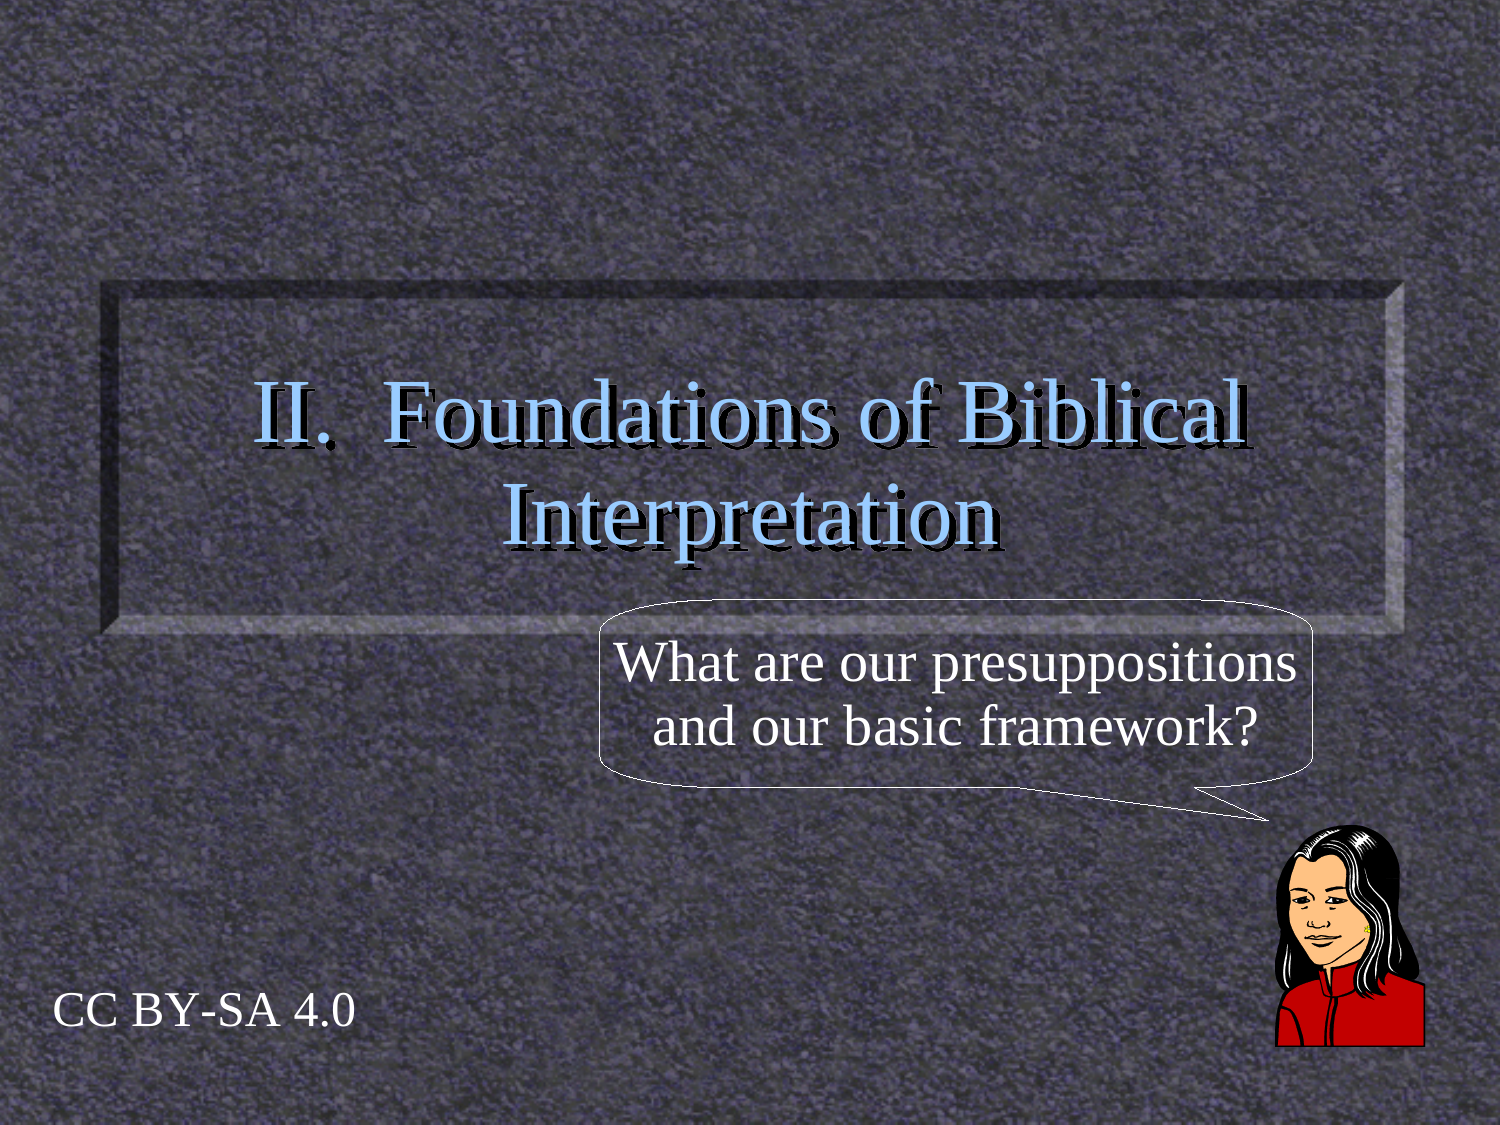

# II. Foundations of Biblical Interpretation
What are our presuppositions
and our basic framework?
CC BY-SA 4.0